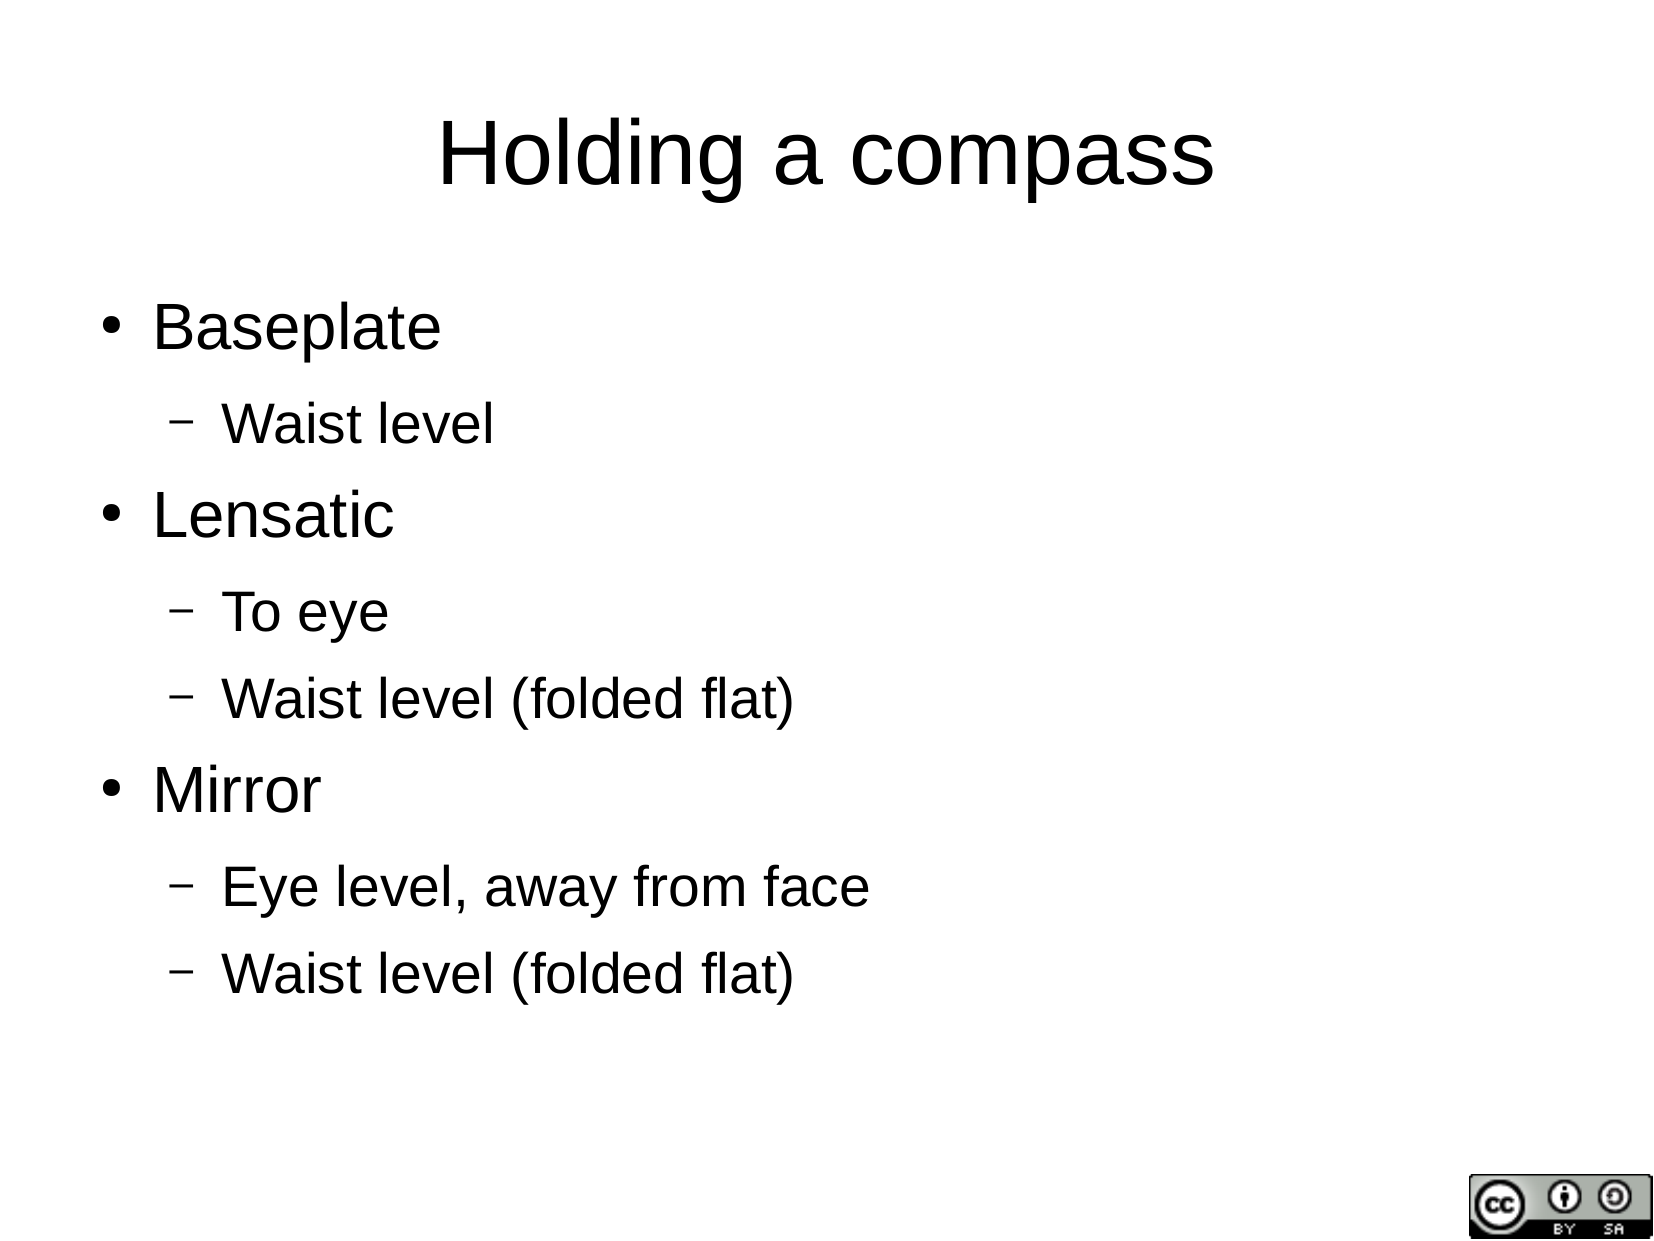

# Holding a compass
Baseplate
Waist level
Lensatic
To eye
Waist level (folded flat)
Mirror
Eye level, away from face
Waist level (folded flat)